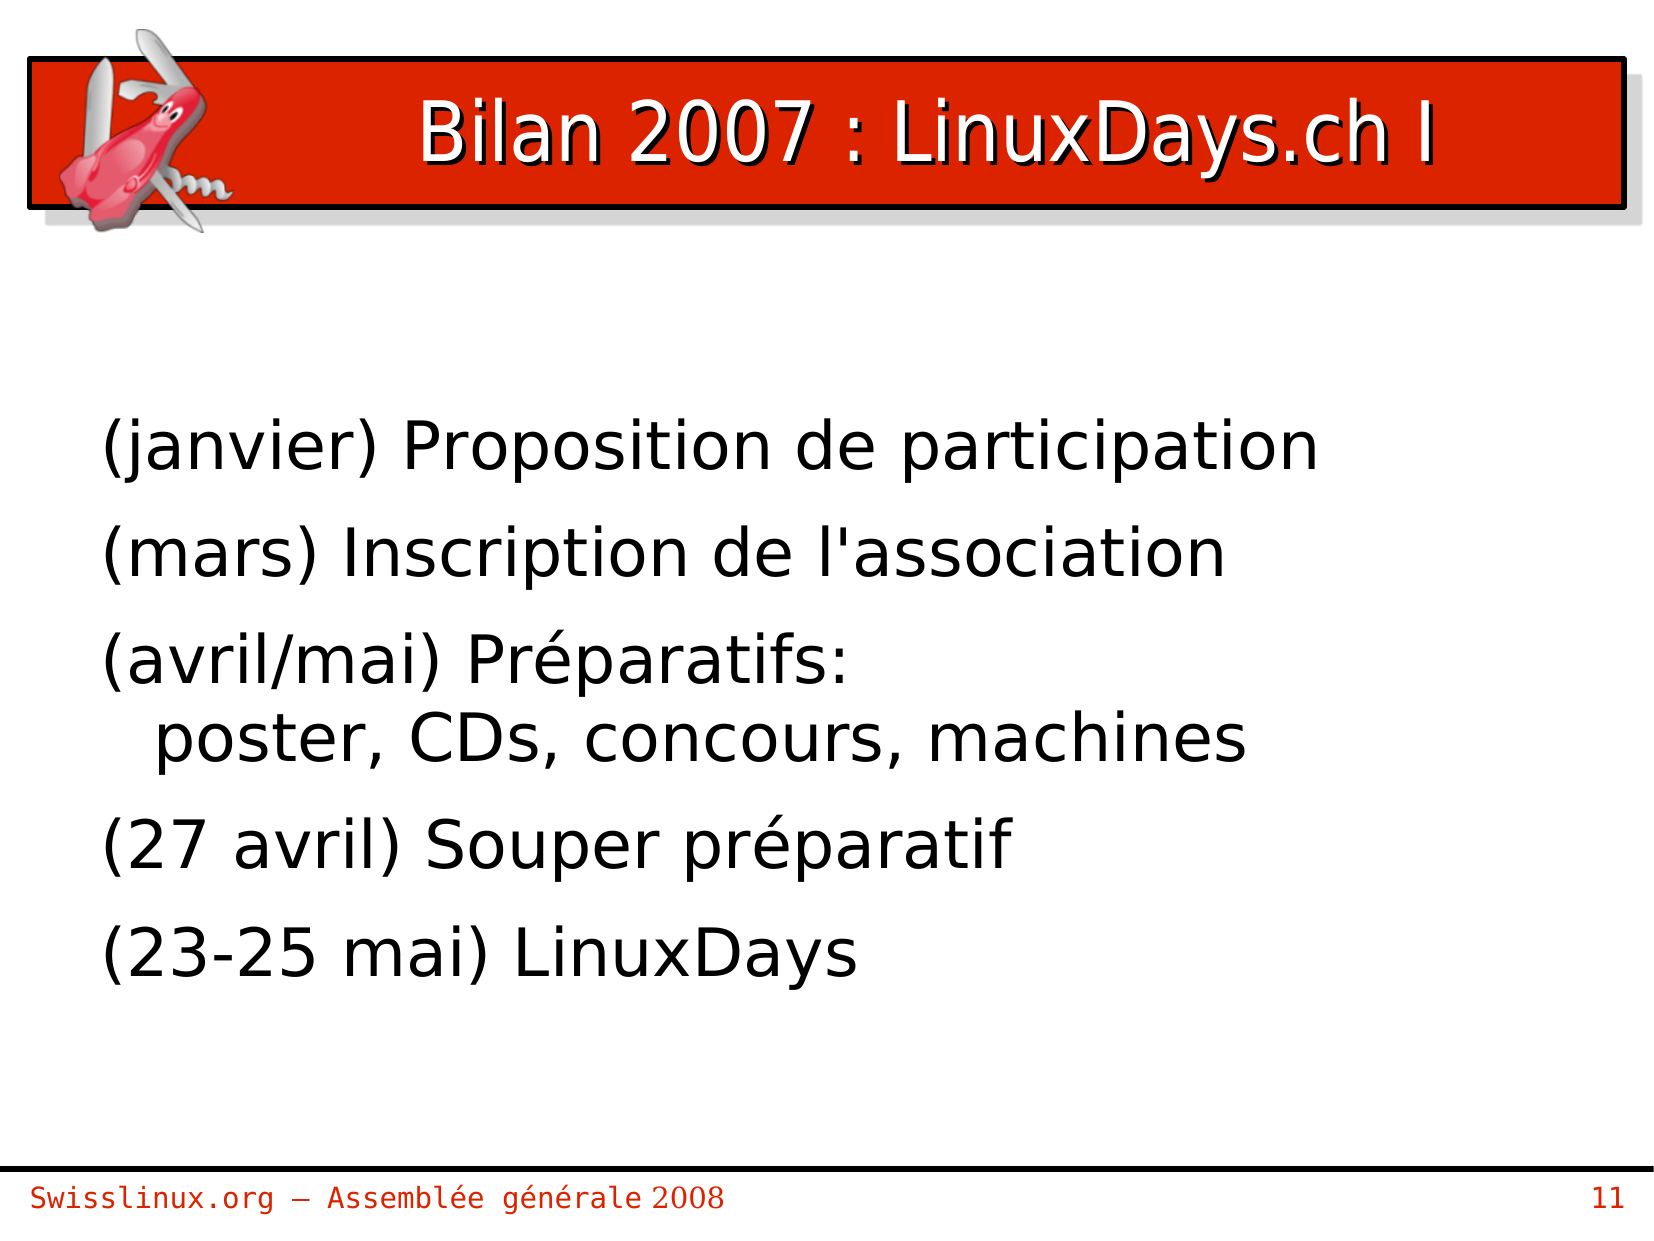

# Bilan 2007 : LinuxDays.ch I
(janvier) Proposition de participation
(mars) Inscription de l'association
(avril/mai) Préparatifs:
poster, CDs, concours, machines
(27 avril) Souper préparatif
(23-25 mai) LinuxDays
26 Janvier 2007
11